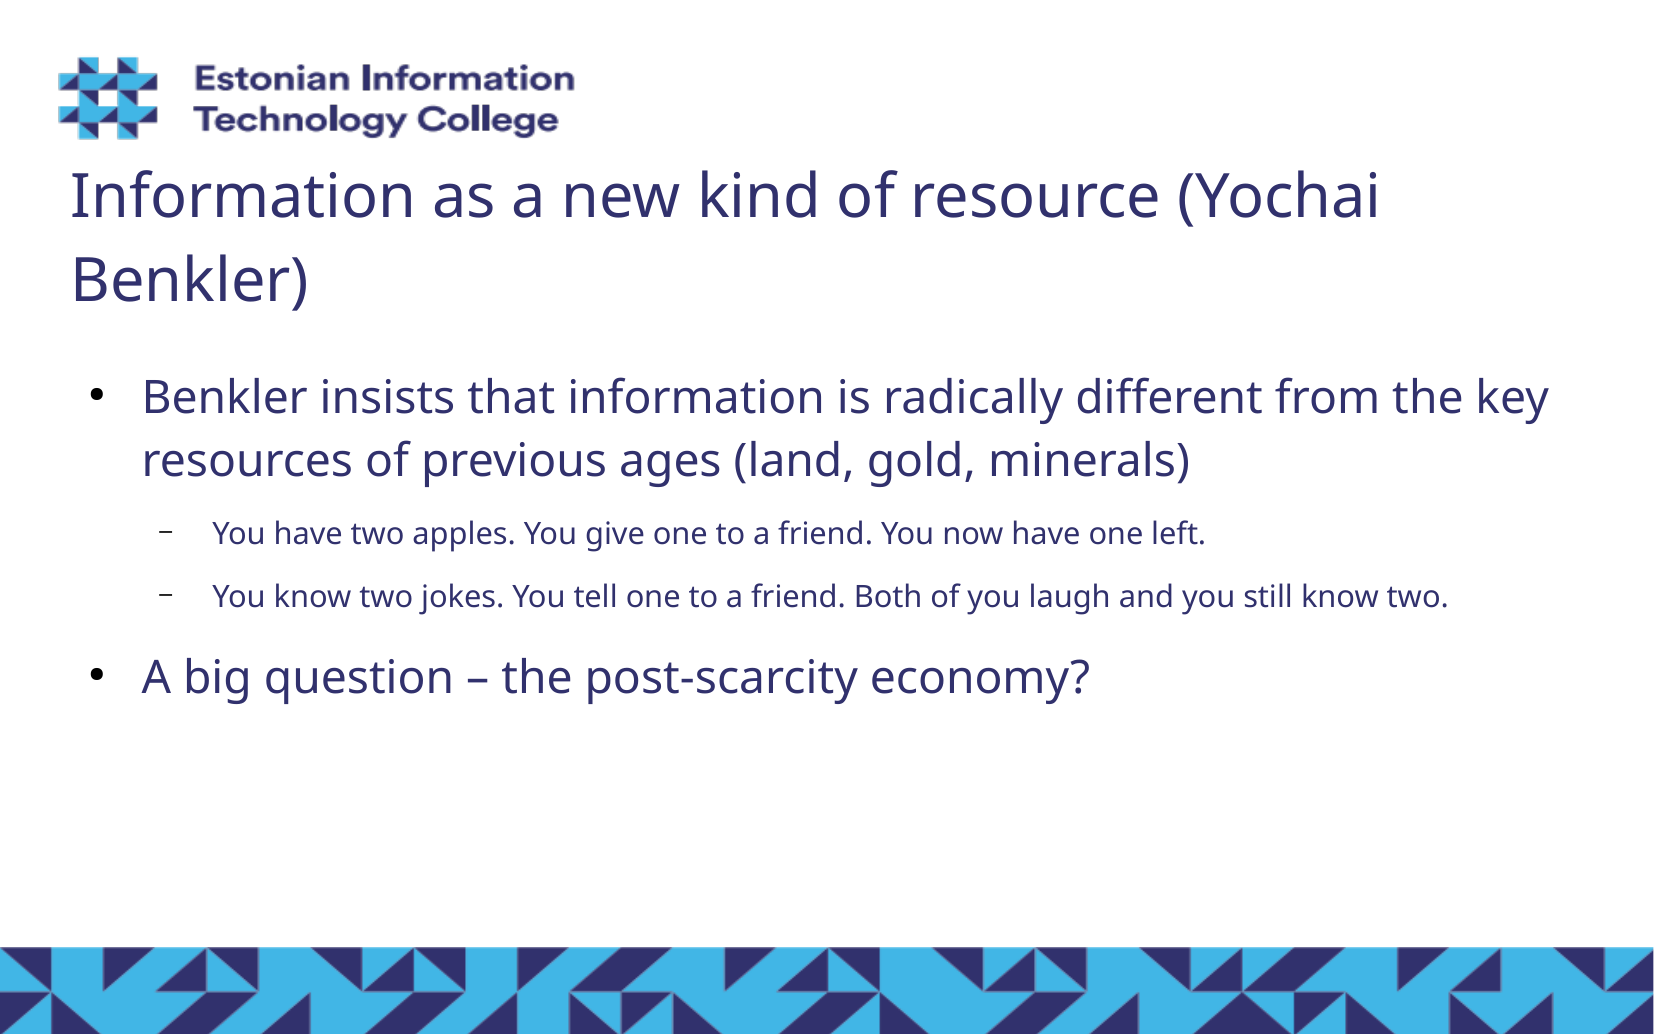

# Information as a new kind of resource (Yochai Benkler)
Benkler insists that information is radically different from the key resources of previous ages (land, gold, minerals)
You have two apples. You give one to a friend. You now have one left.
You know two jokes. You tell one to a friend. Both of you laugh and you still know two.
A big question – the post-scarcity economy?